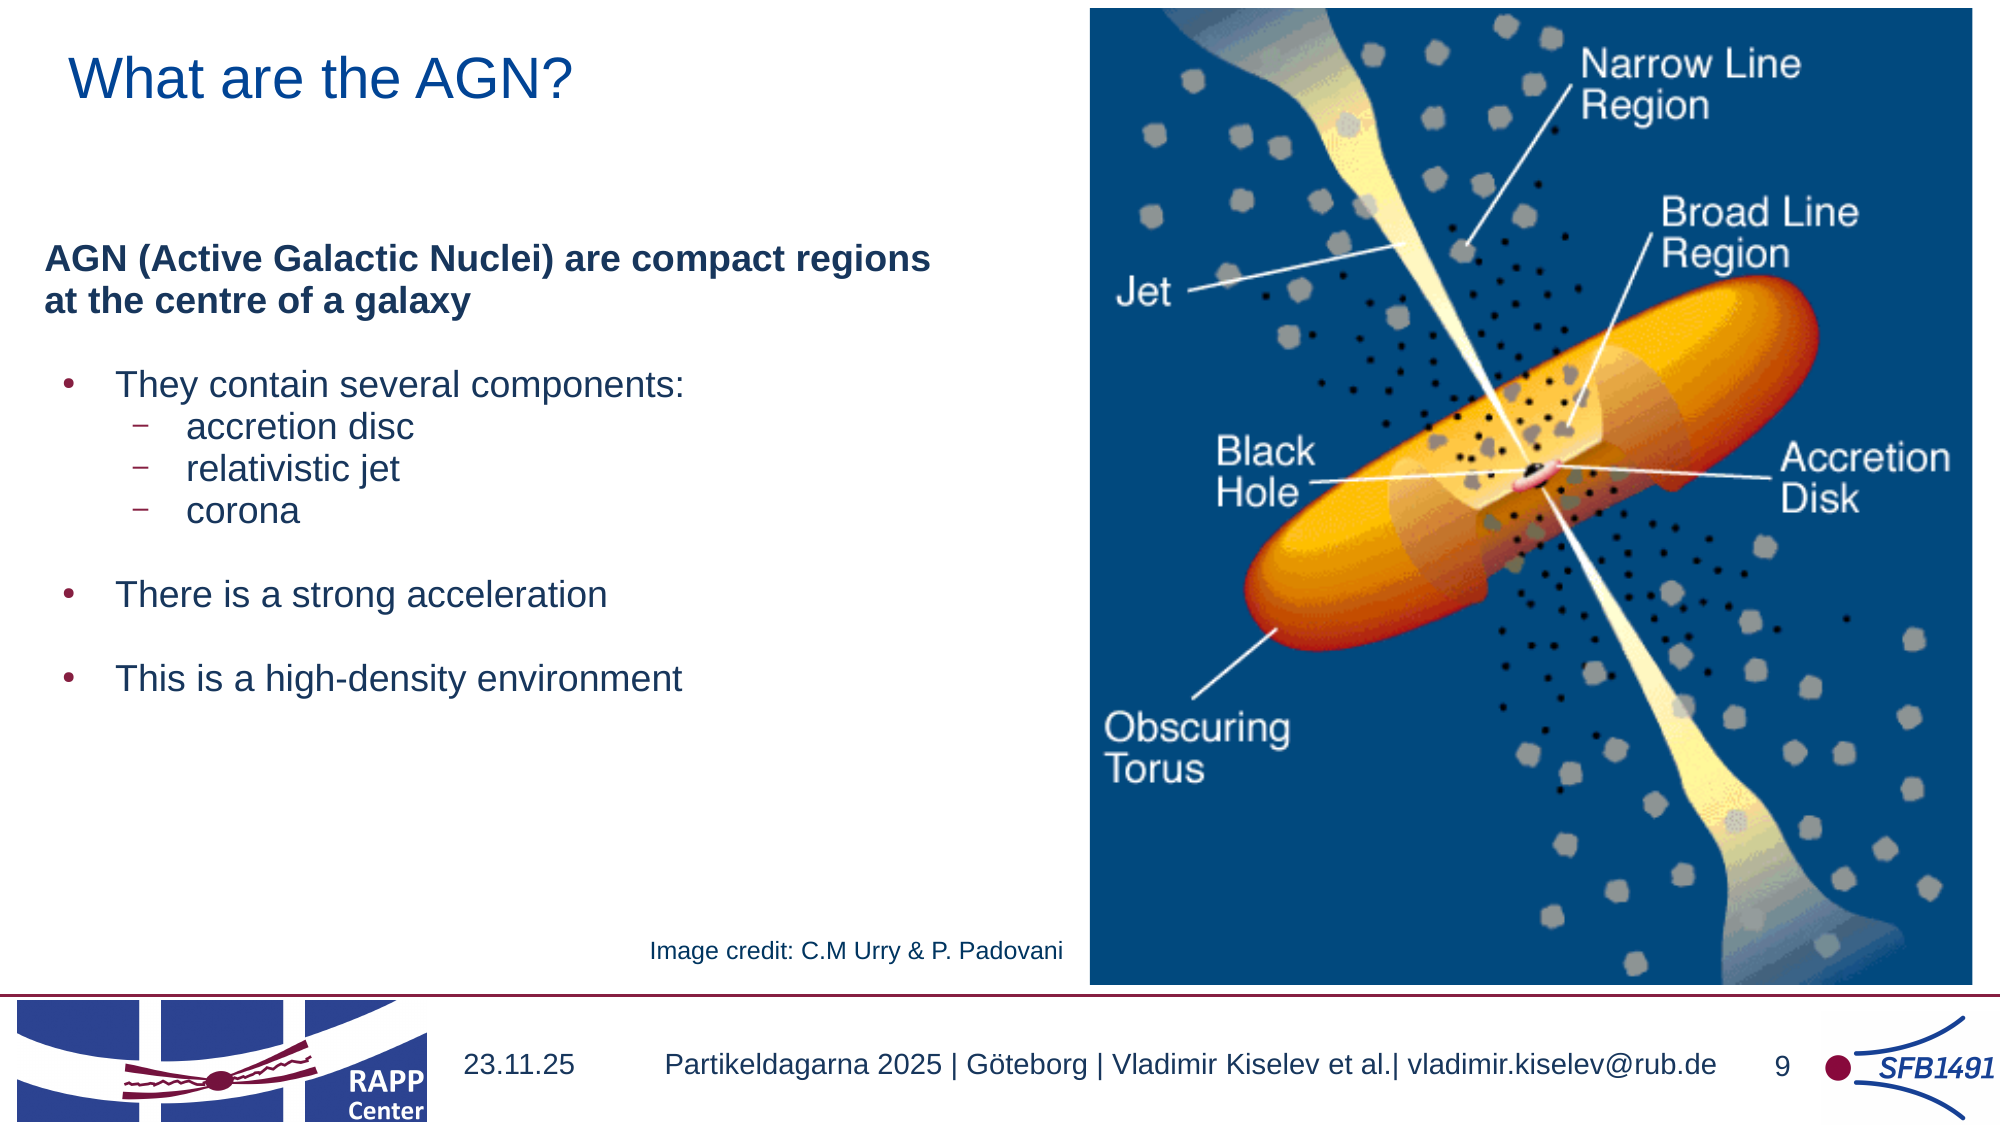

# What are the AGN?
AGN (Active Galactic Nuclei) are compact regions at the centre of a galaxy
They contain several components:
accretion disc
relativistic jet
corona
There is a strong acceleration
This is a high-density environment
Image credit: C.M Urry & P. Padovani
23.11.25
Partikeldagarna 2025 | Göteborg | Vladimir Kiselev et al.| vladimir.kiselev@rub.de